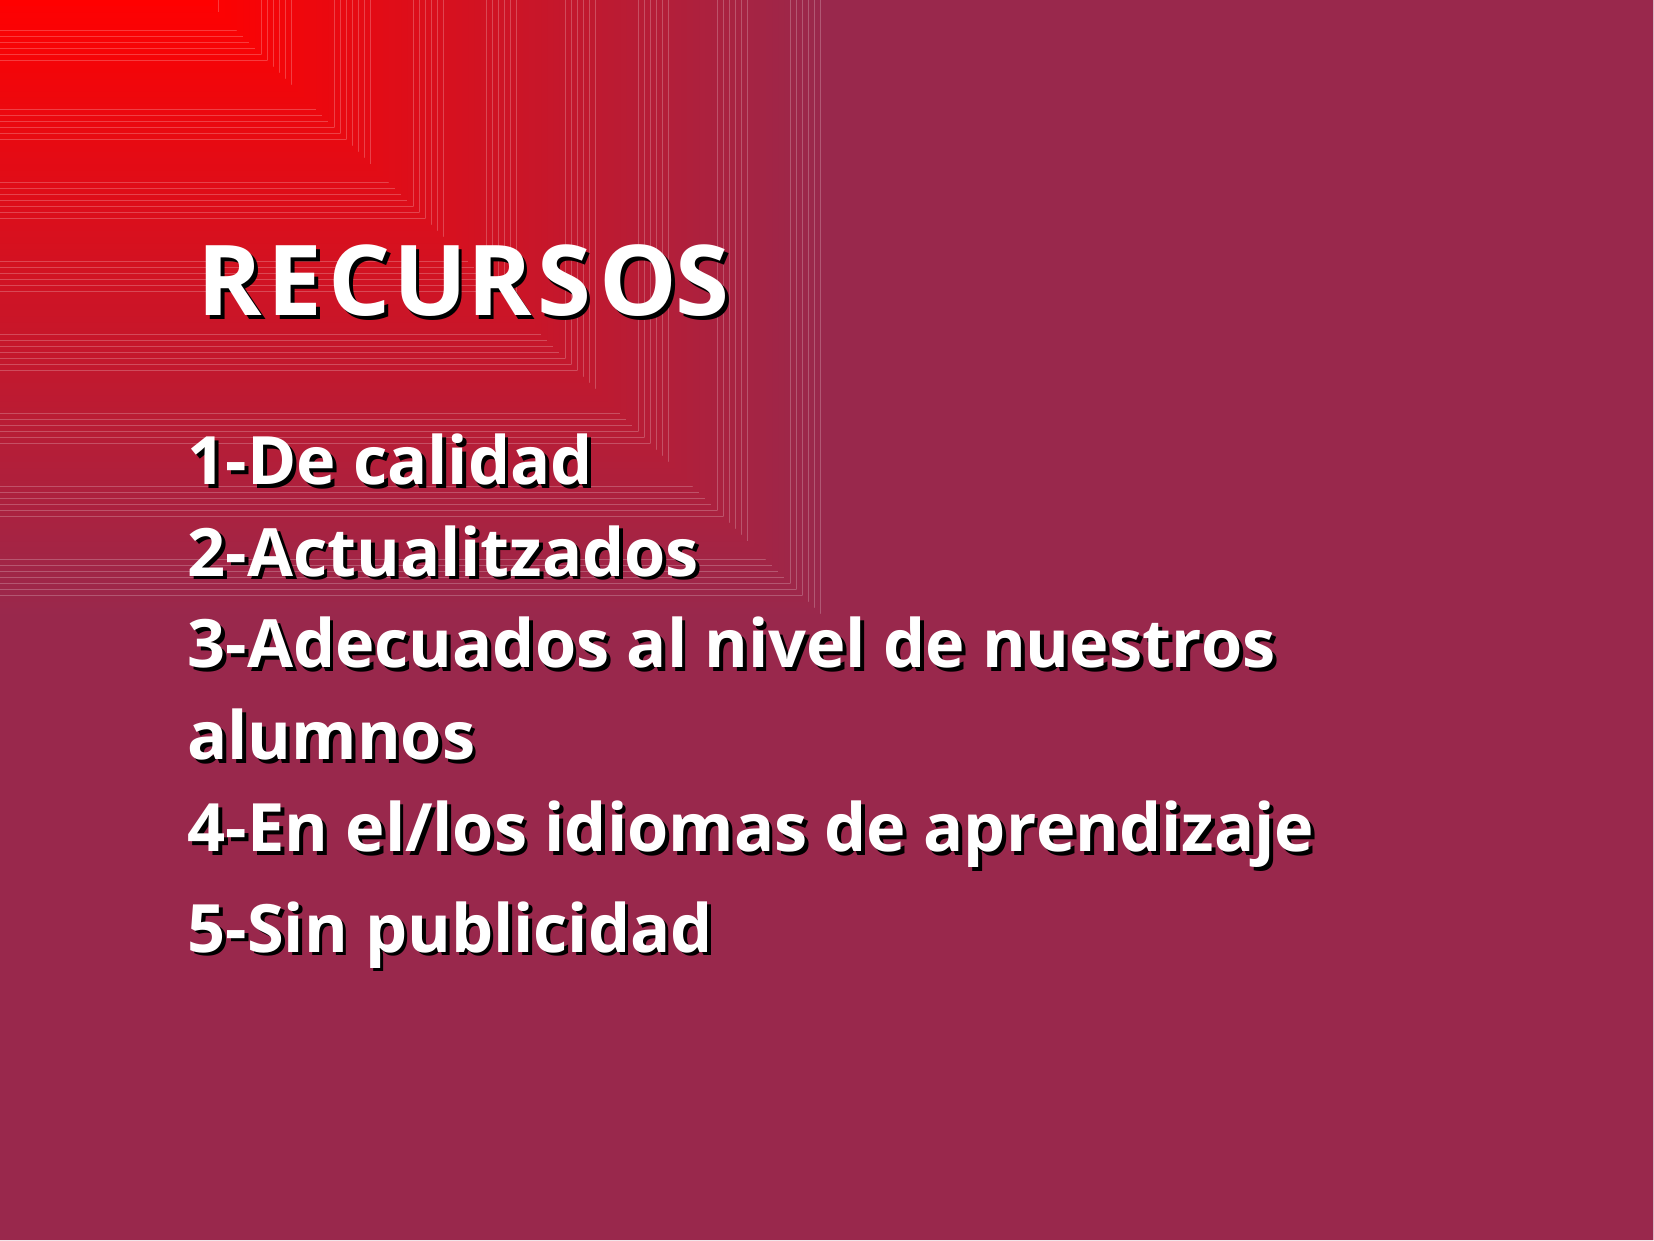

1-De calidad
2-Actualitzados
3-Adecuados al nivel de nuestros alumnos
4-En el/los idiomas de aprendizaje
5-Sin publicidad